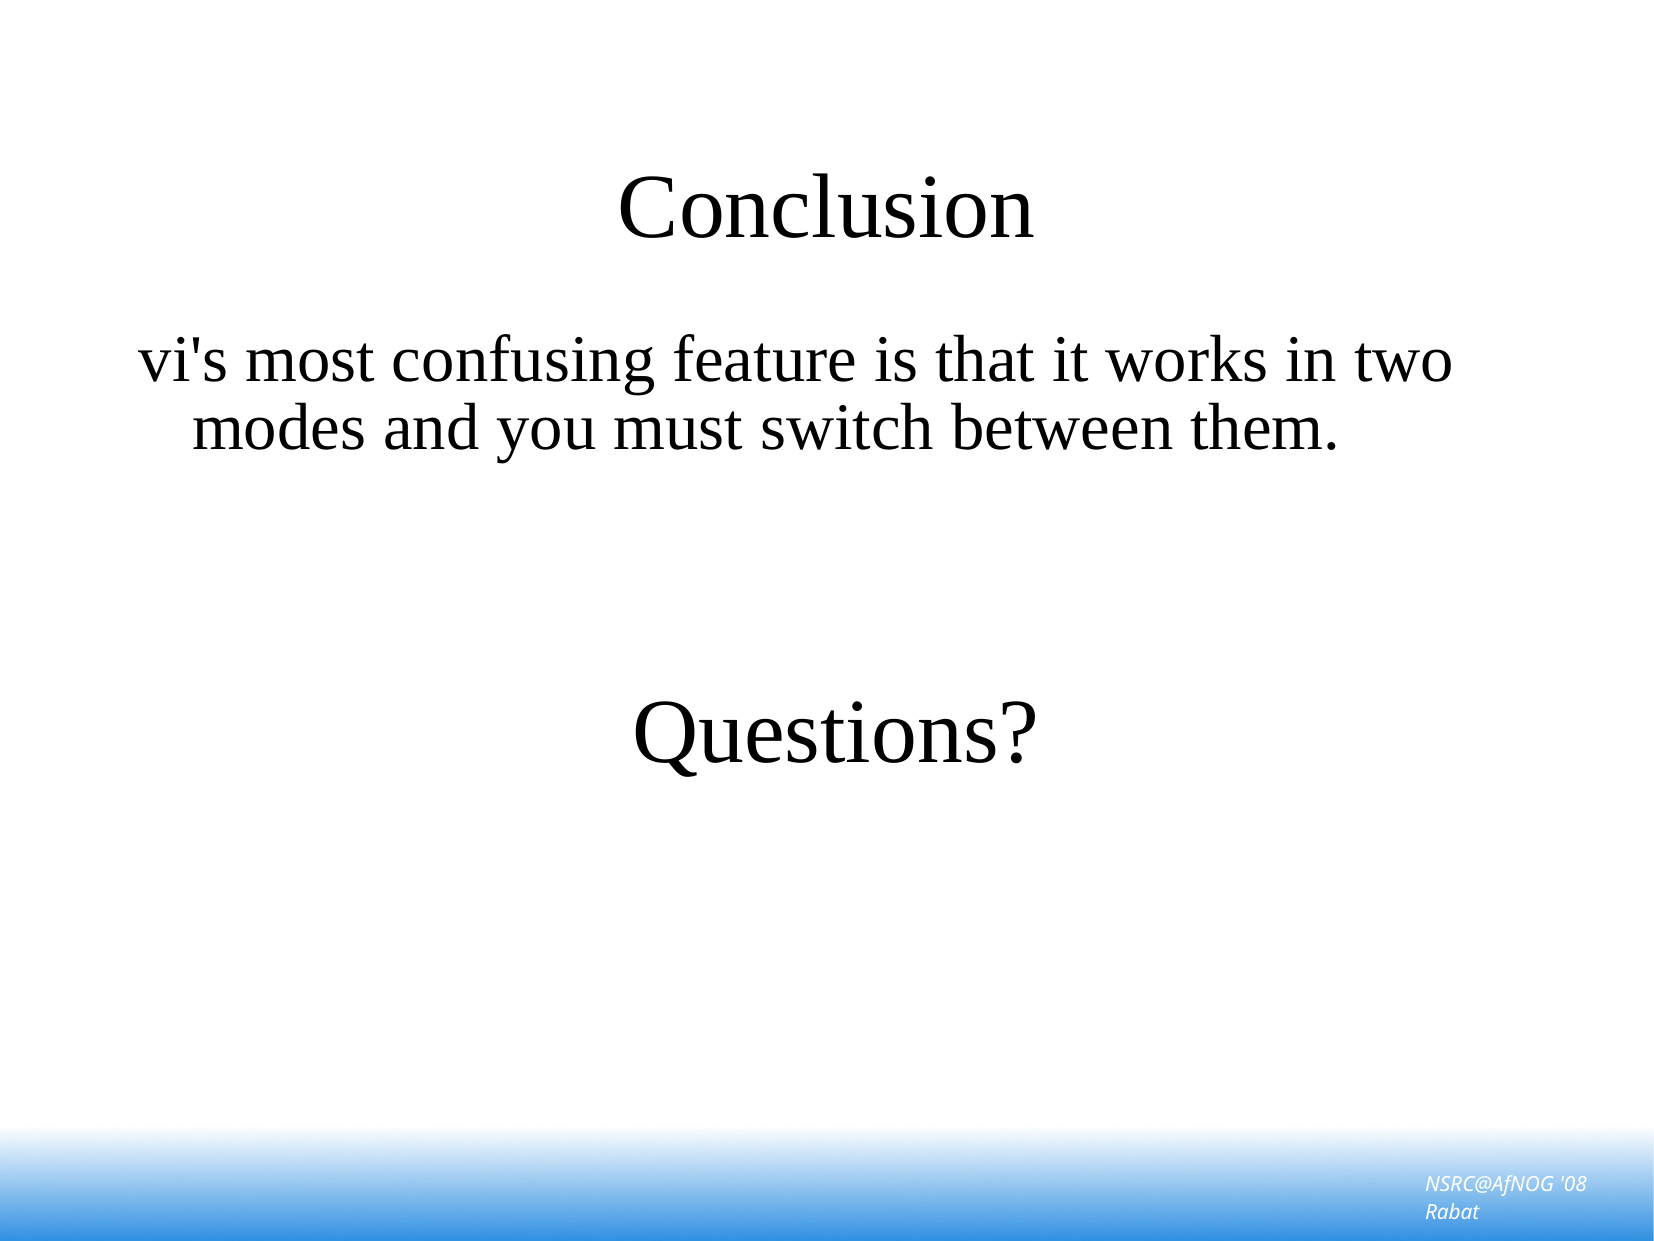

# Conclusion
vi's most confusing feature is that it works in two modes and you must switch between them.
Questions?